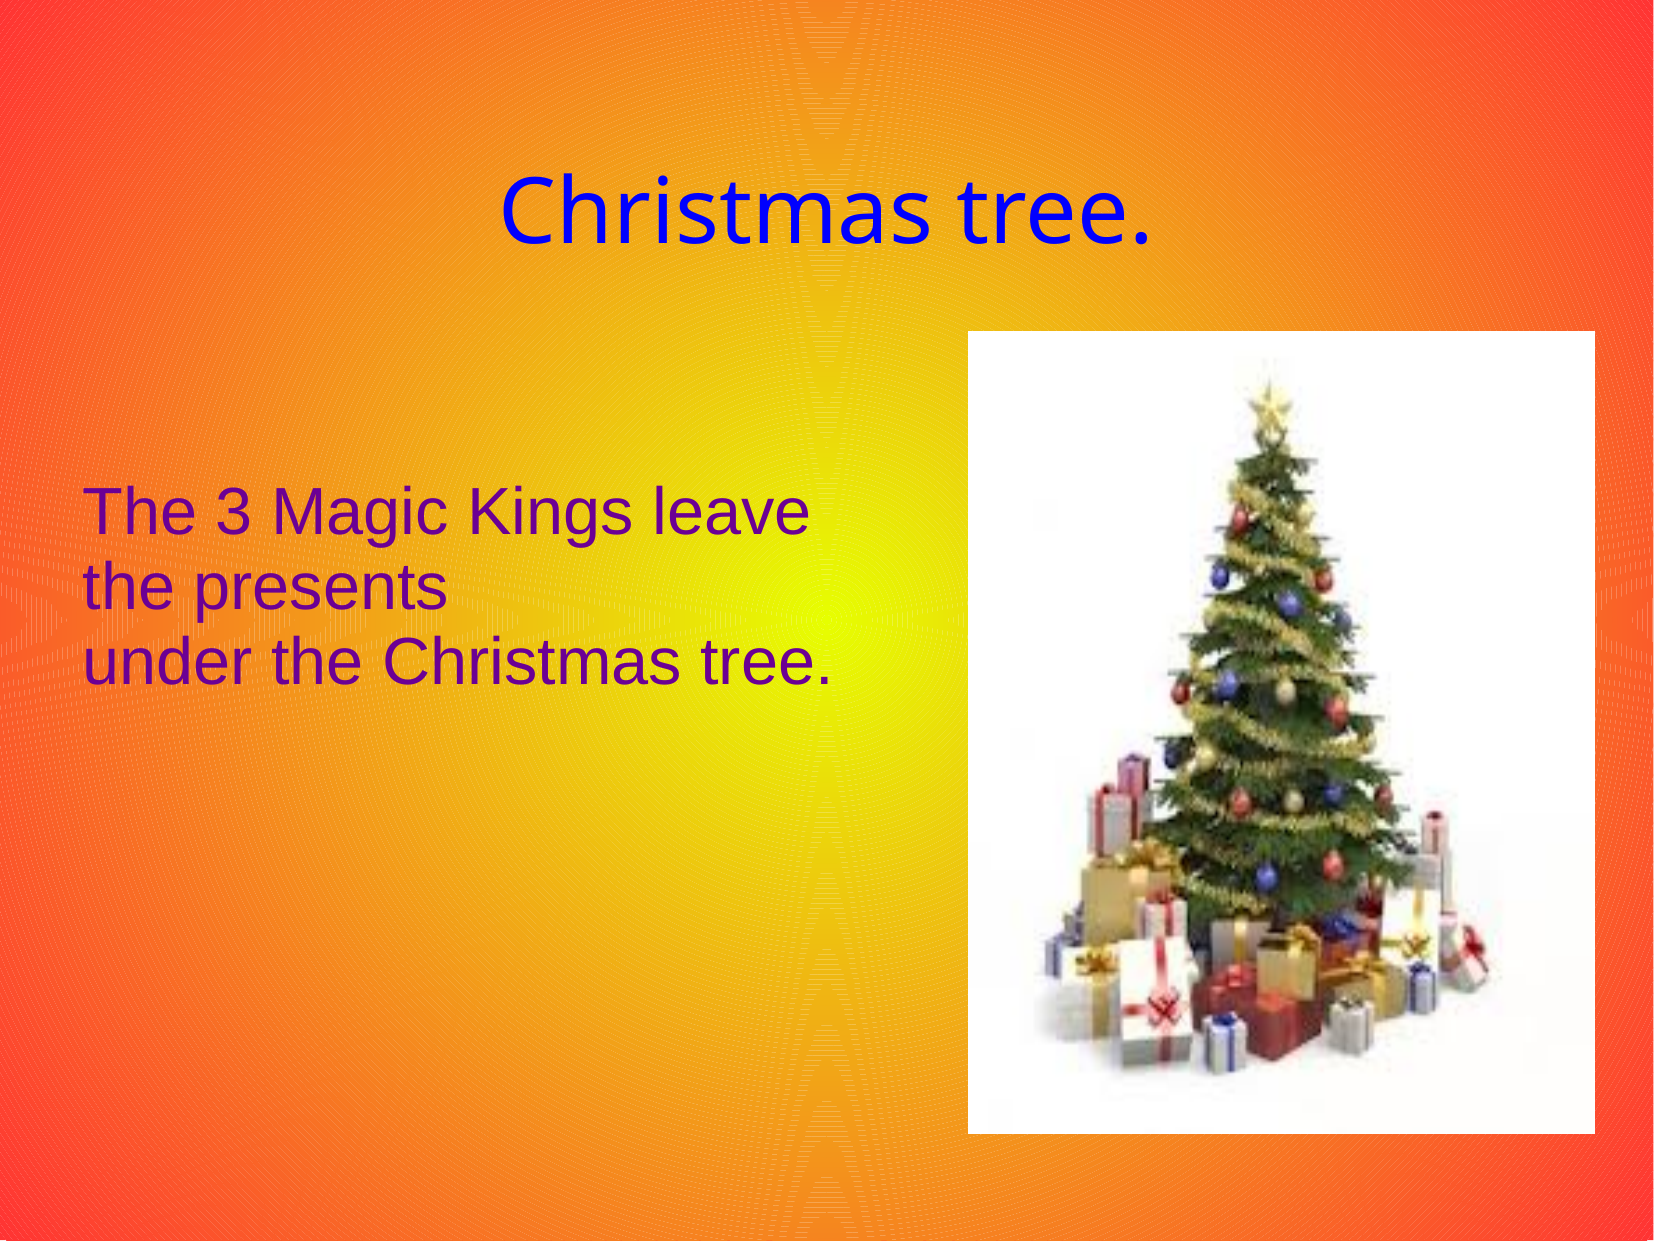

# Christmas tree.
The 3 Magic Kings leave
the presents
under the Christmas tree.